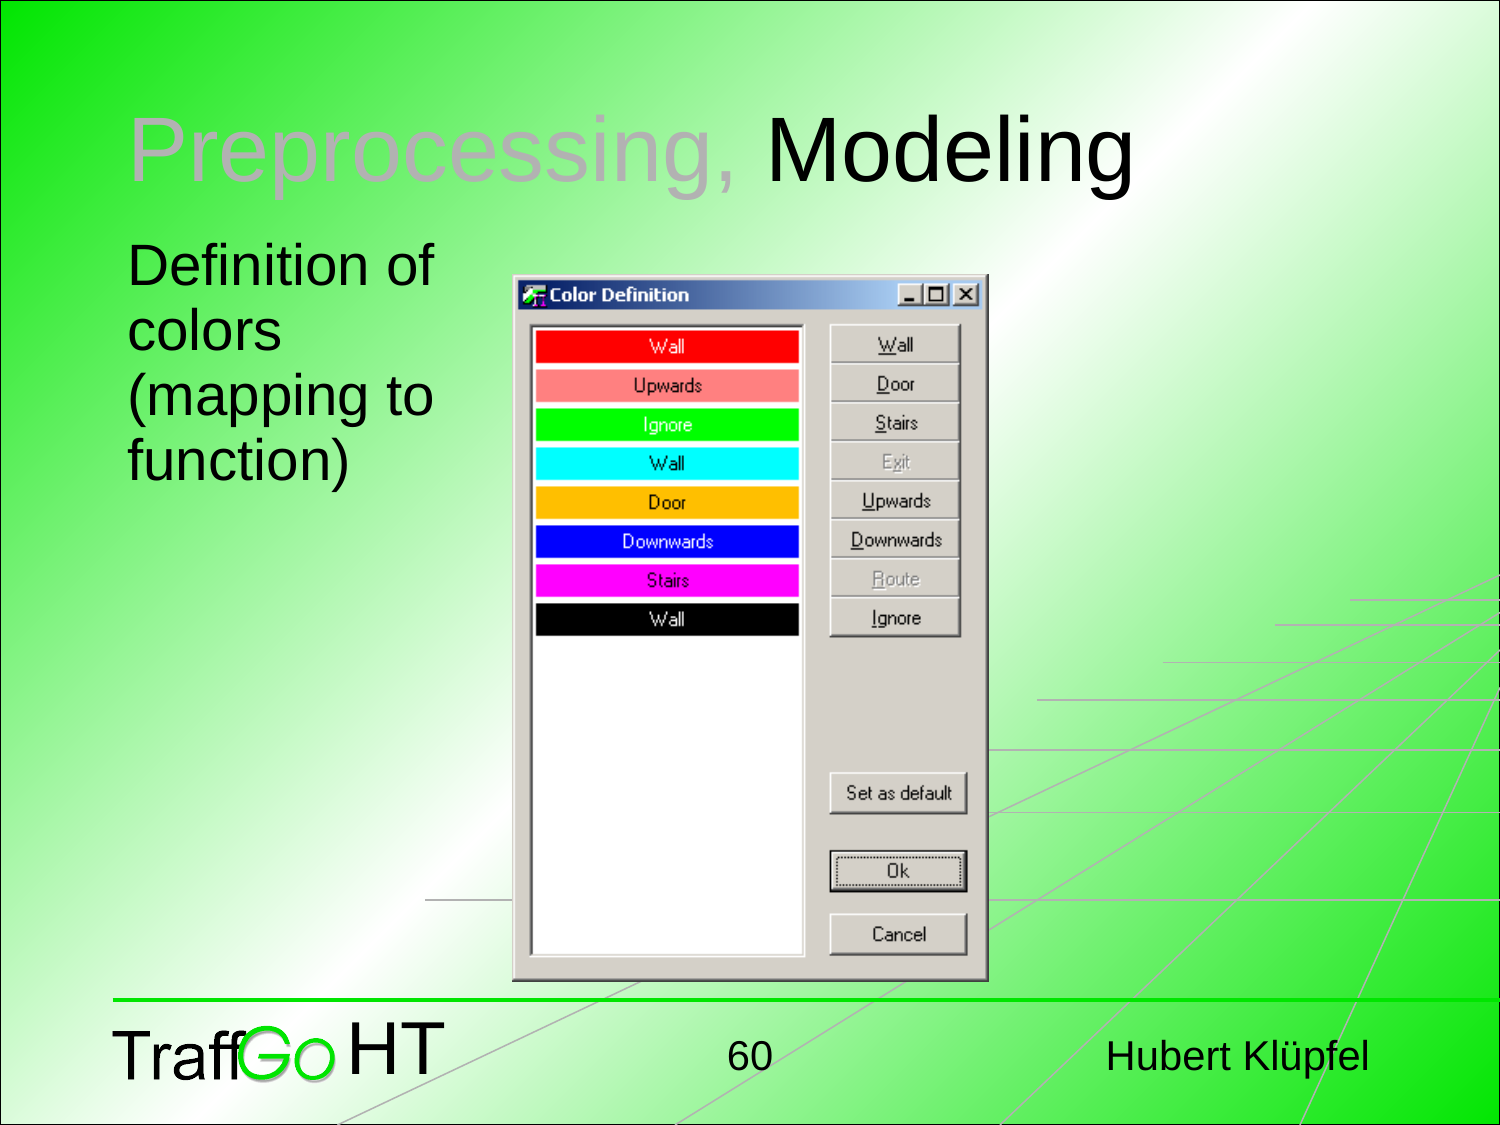

Preprocessing, Modeling
# Definition of colors (mapping to function)